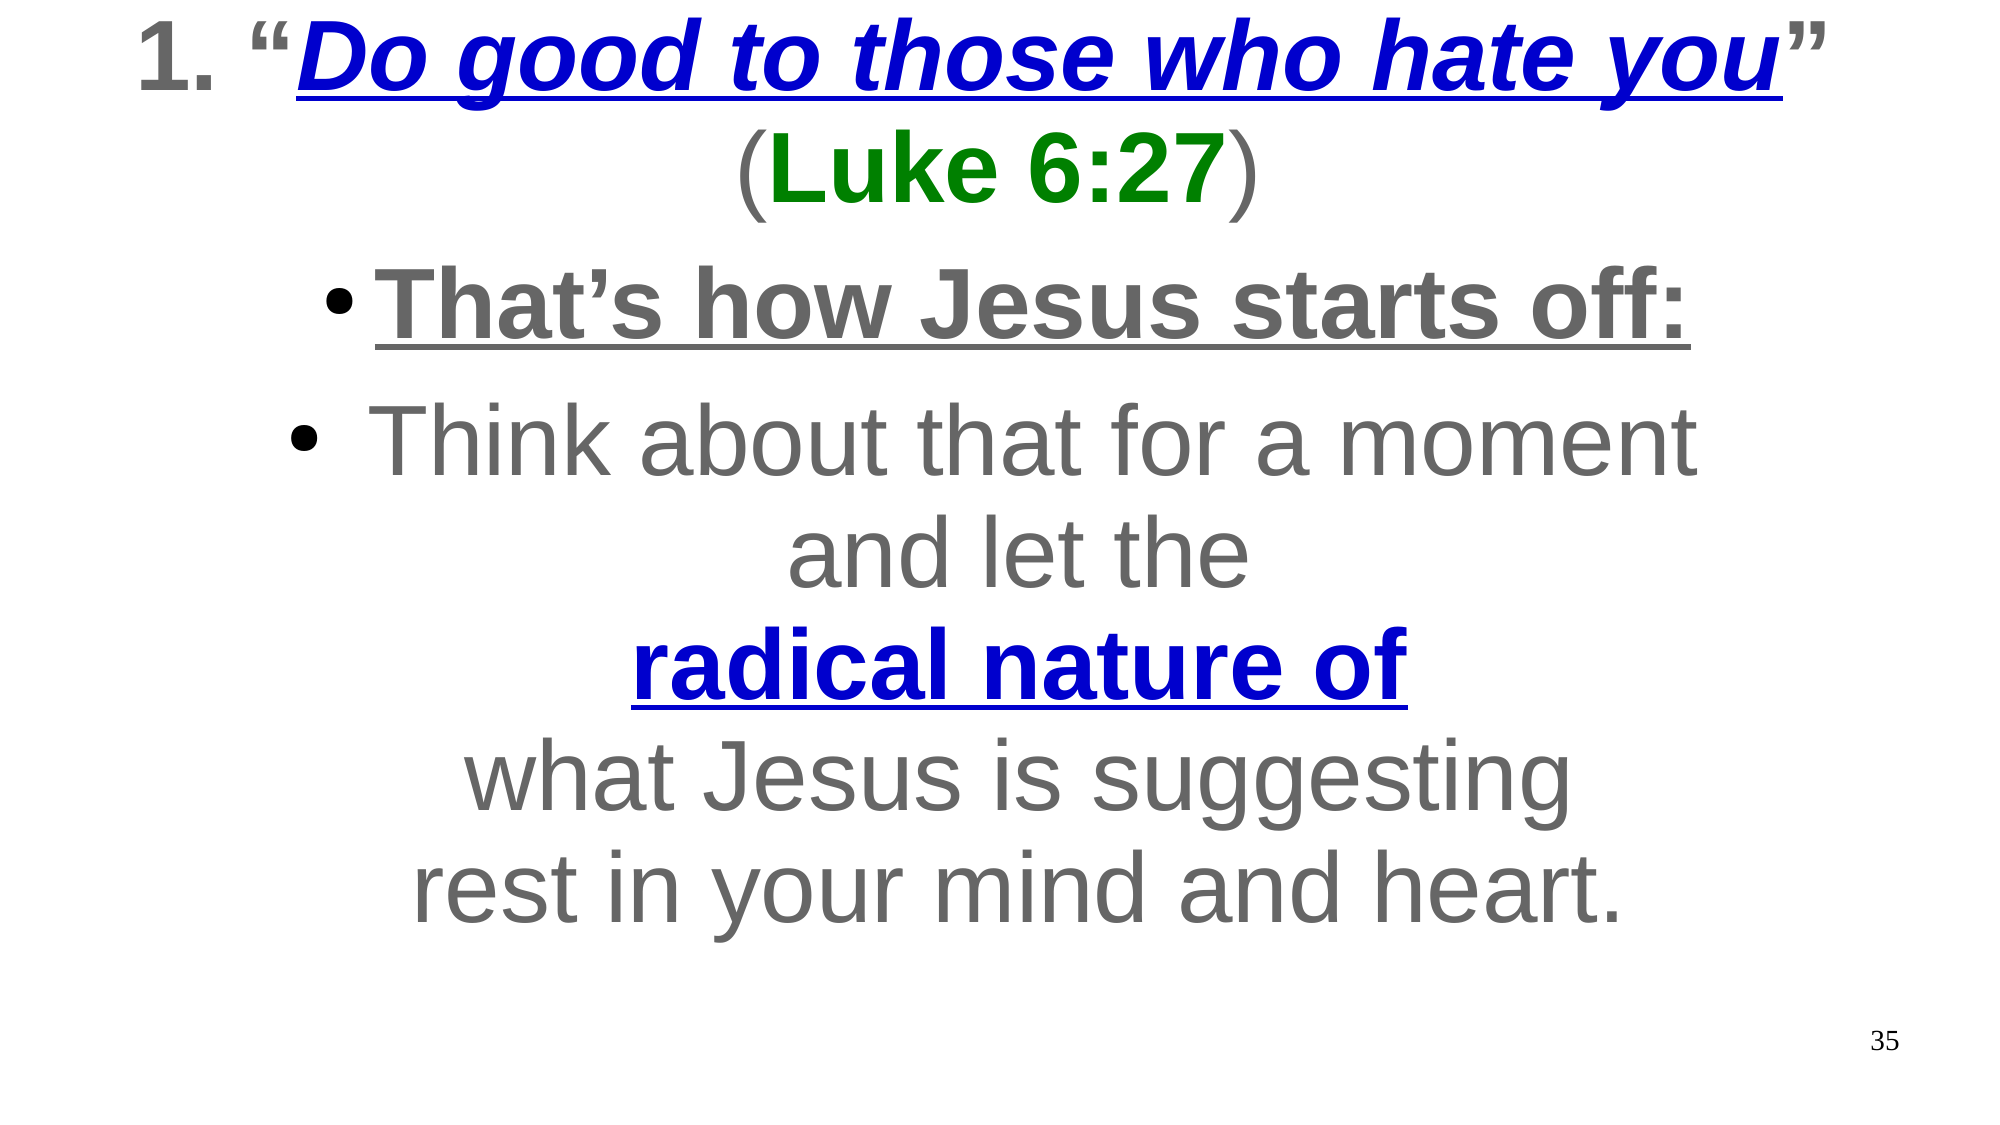

# 1. “Do good to those who hate you” (Luke 6:27)
That’s how Jesus starts off:
 Think about that for a moment
and let the
radical nature of
what Jesus is suggesting
rest in your mind and heart.
35